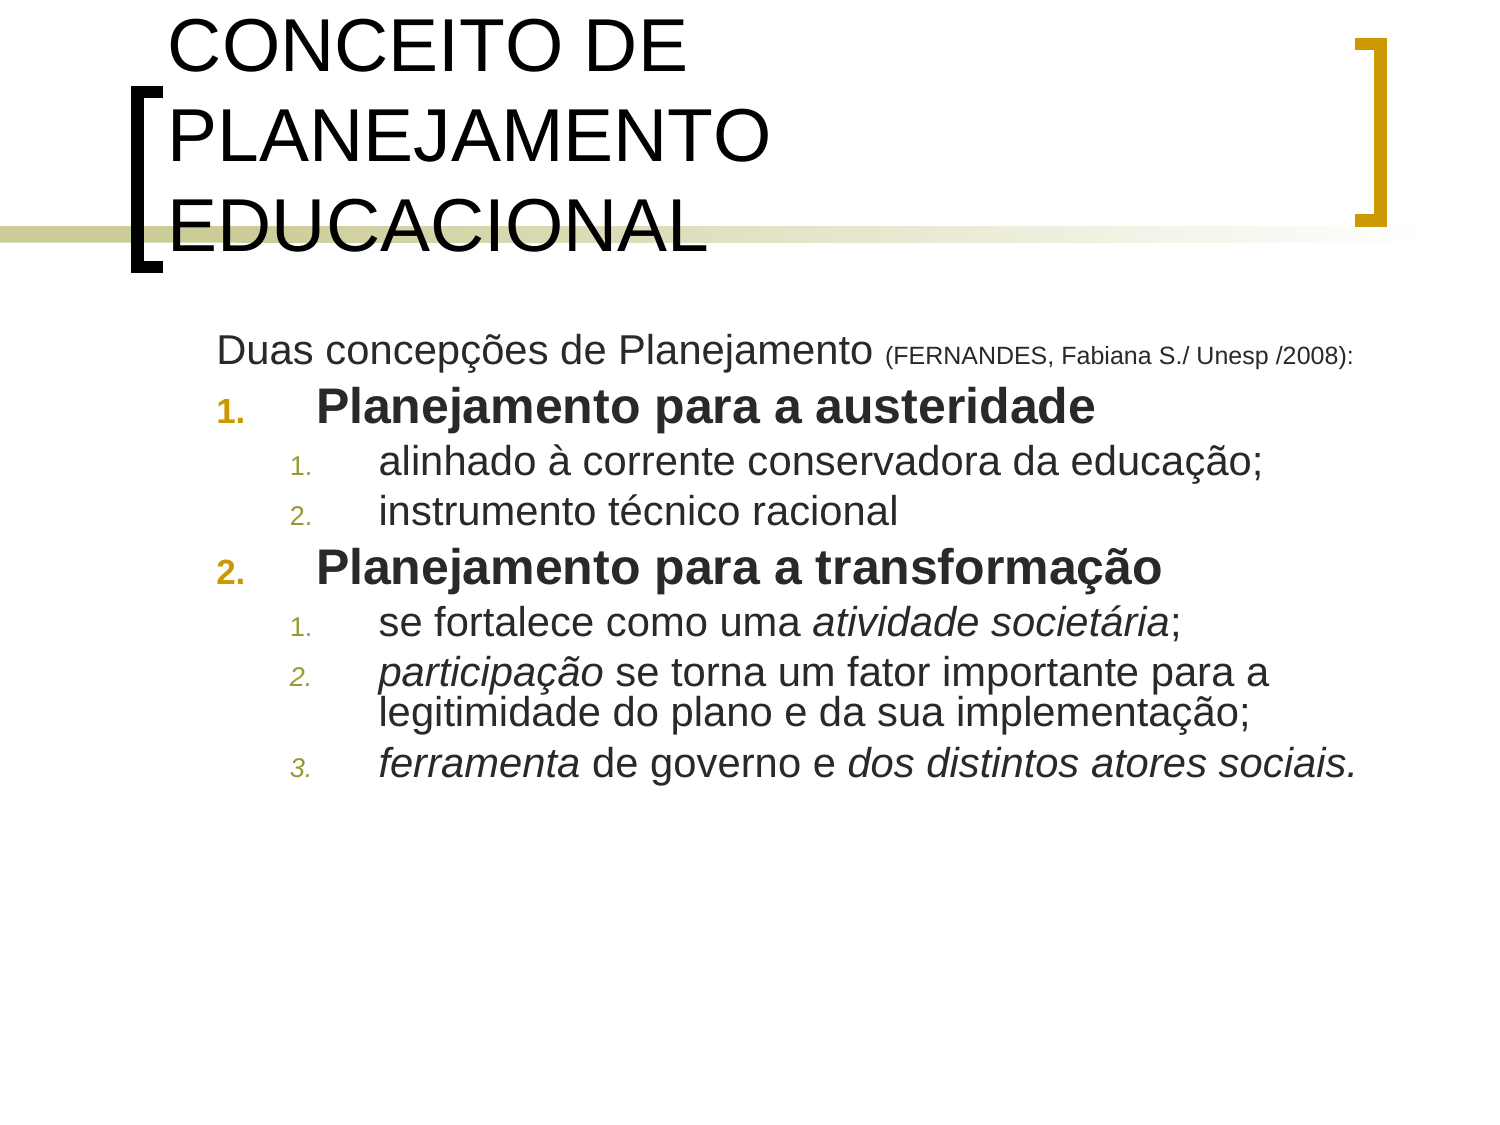

CONCEITO DE PLANEJAMENTO EDUCACIONAL
Duas concepções de Planejamento (FERNANDES, Fabiana S./ Unesp /2008):
Planejamento para a austeridade
alinhado à corrente conservadora da educação;
instrumento técnico racional
Planejamento para a transformação
se fortalece como uma atividade societária;
participação se torna um fator importante para a legitimidade do plano e da sua implementação;
ferramenta de governo e dos distintos atores sociais.